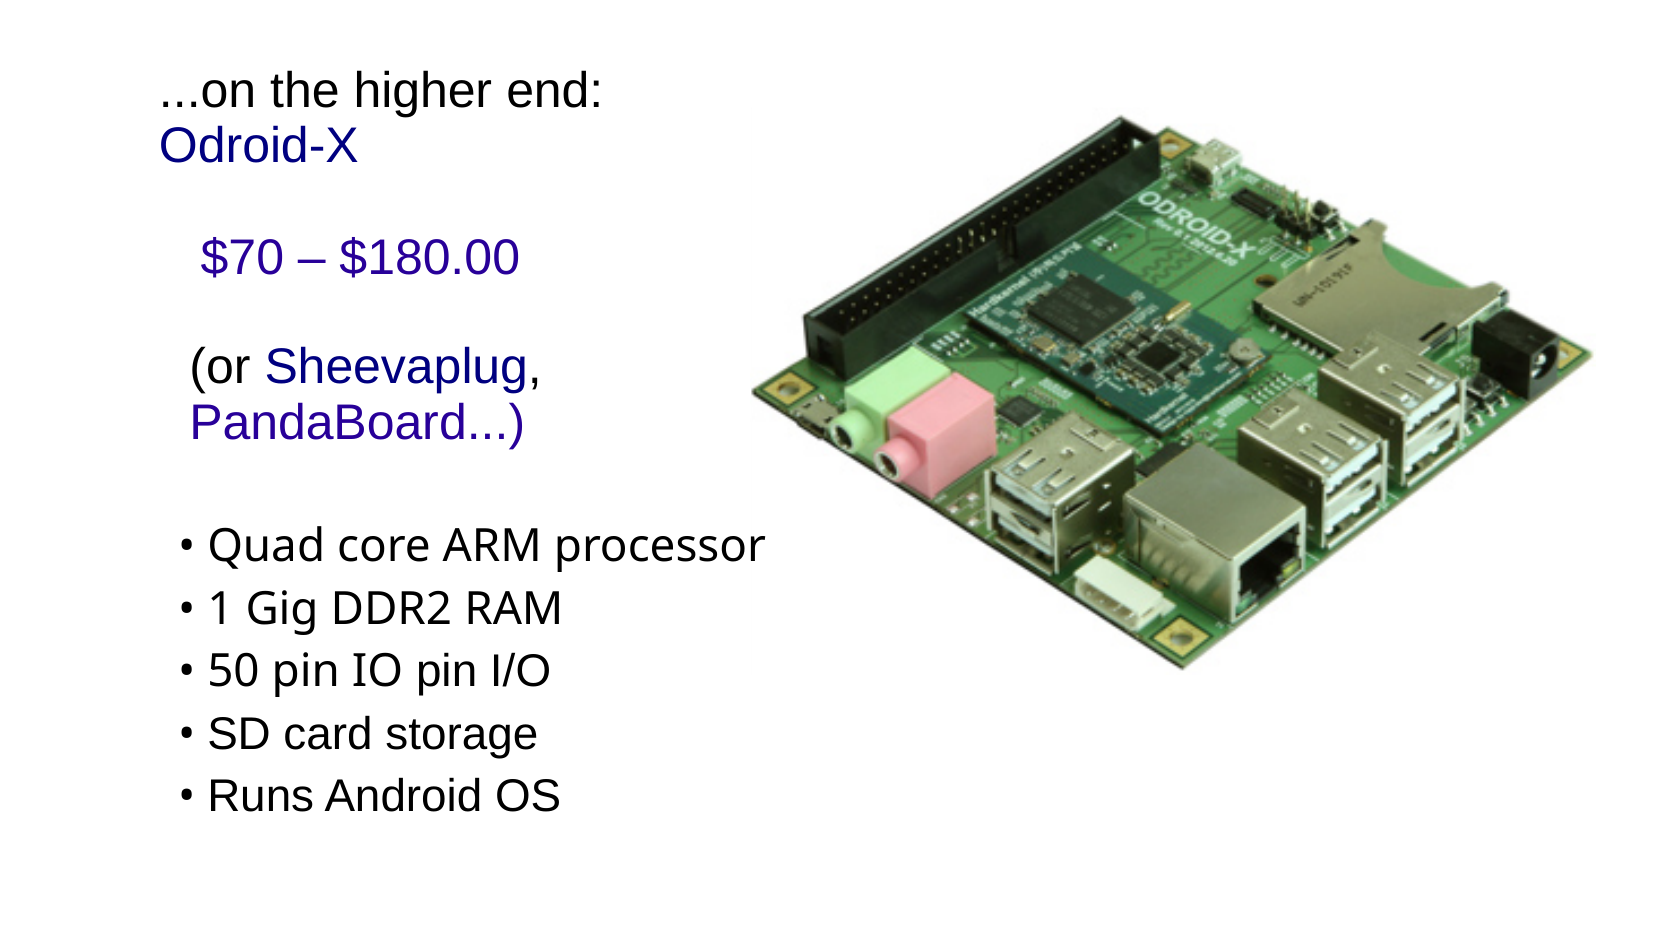

# ...on the higher end: Odroid-X $70 – $180.00
(or Sheevaplug, PandaBoard...)
• Quad core ARM processor
• 1 Gig DDR2 RAM
• 50 pin IO pin I/O
• SD card storage
• Runs Android OS